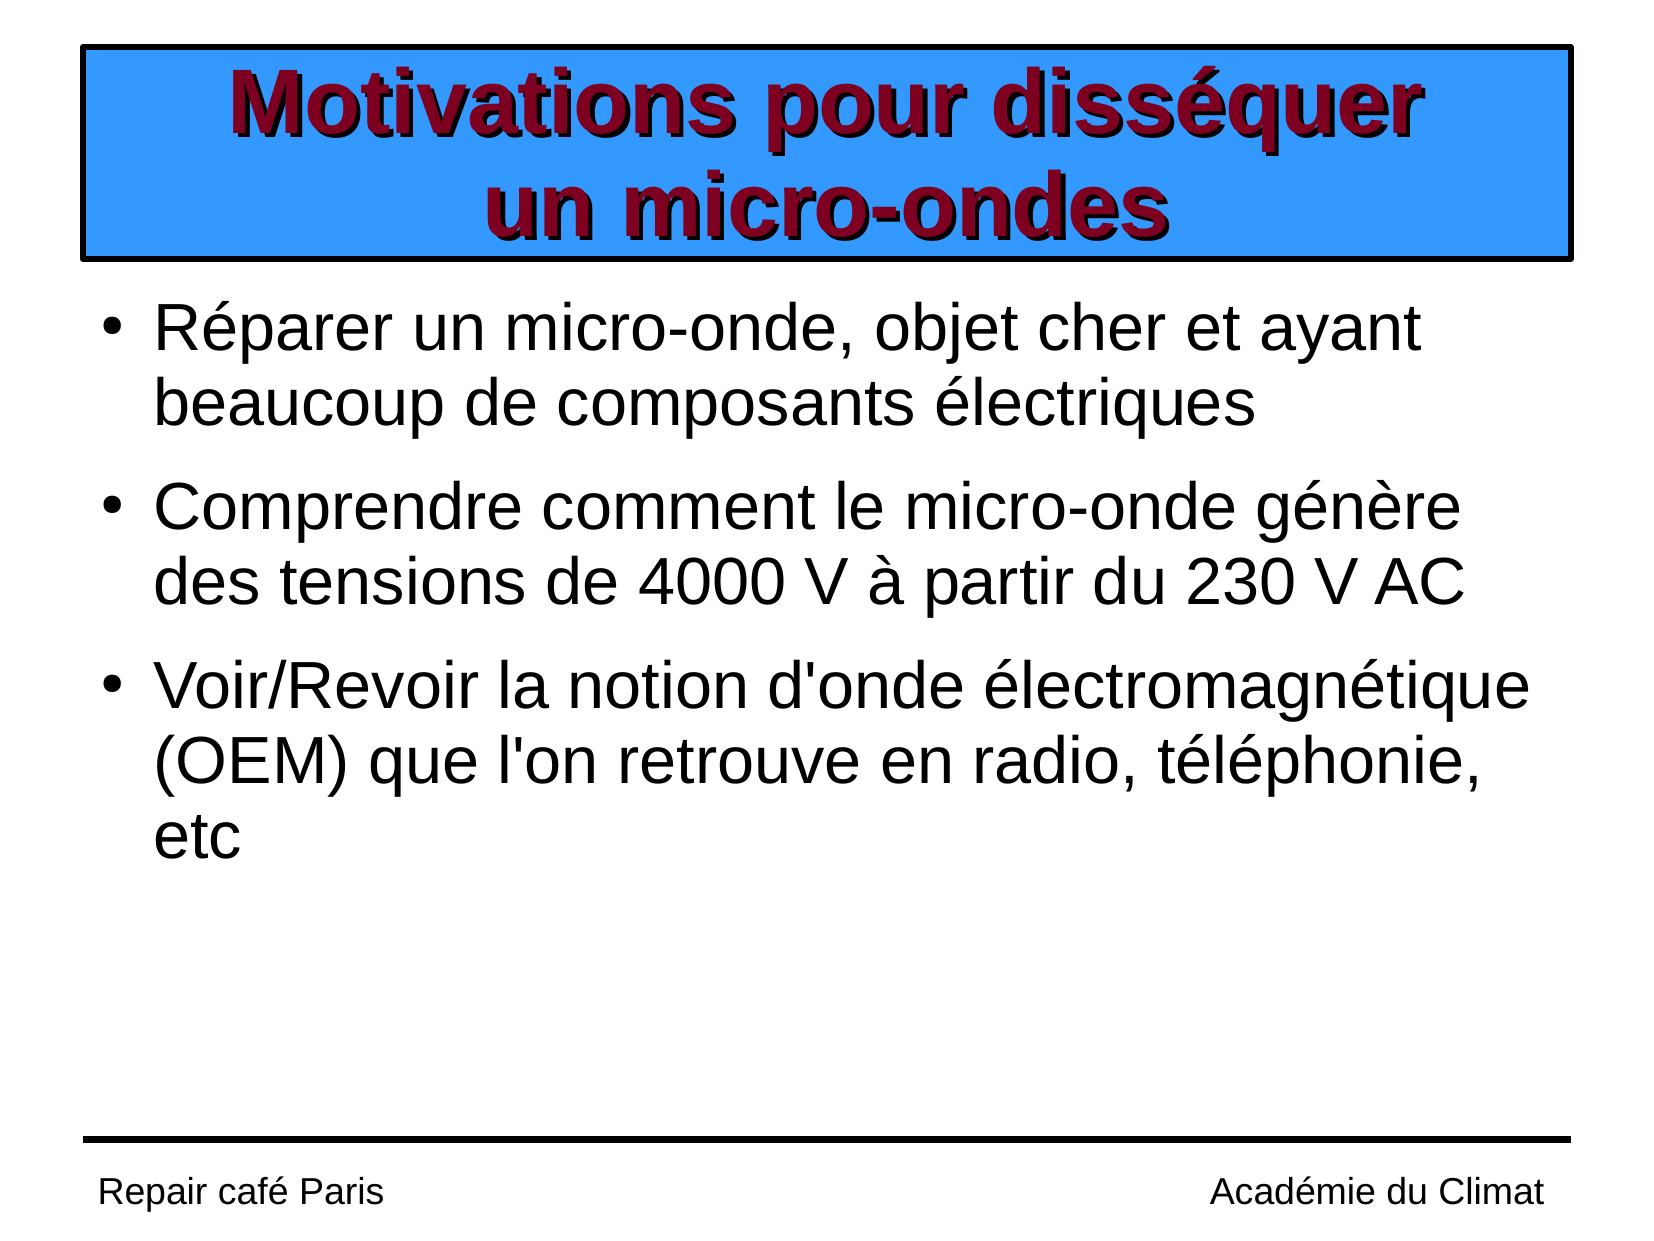

# Motivations pour disséquer un micro-ondes
Réparer un micro-onde, objet cher et ayant beaucoup de composants électriques
Comprendre comment le micro-onde génère des tensions de 4000 V à partir du 230 V AC
Voir/Revoir la notion d'onde électromagnétique (OEM) que l'on retrouve en radio, téléphonie, etc
Repair café Paris	Académie du Climat